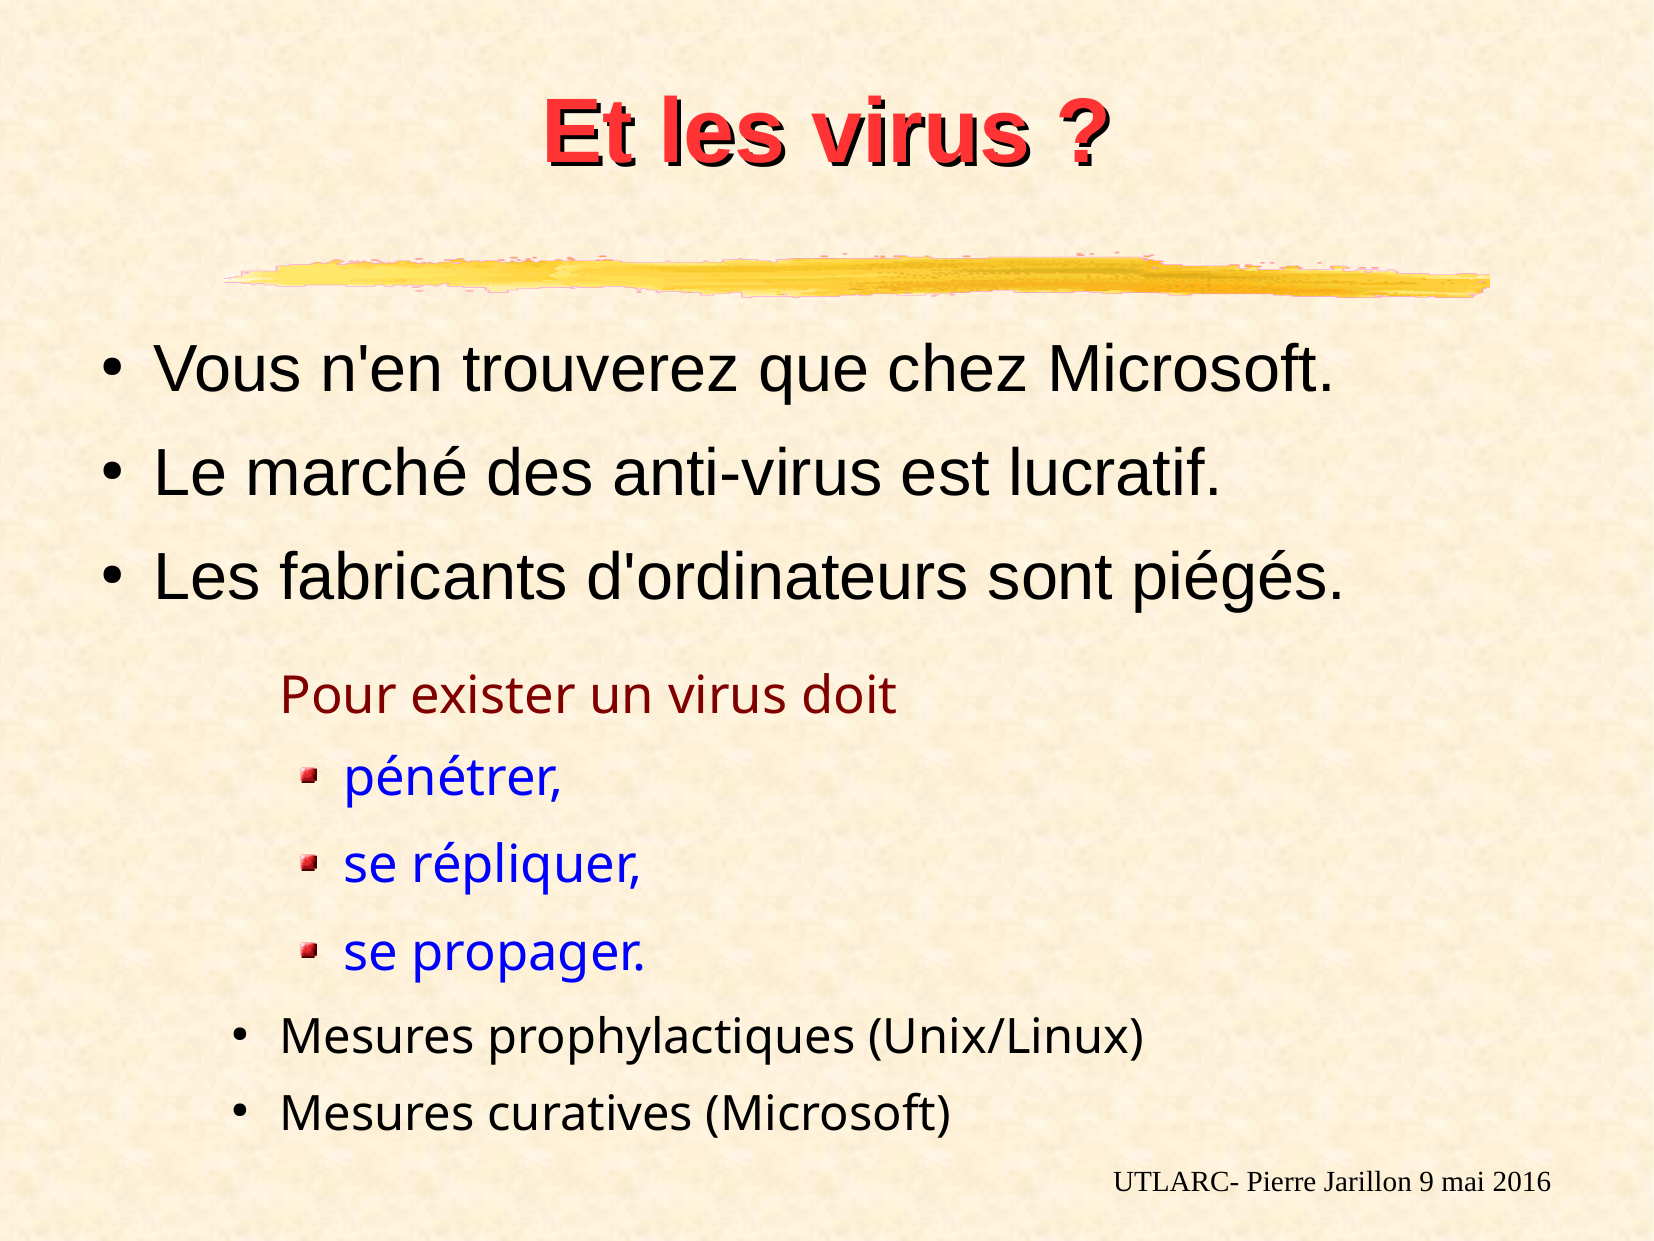

# Et les virus ?
Vous n'en trouverez que chez Microsoft.
Le marché des anti-virus est lucratif.
Les fabricants d'ordinateurs sont piégés.
Pour exister un virus doit
pénétrer,
se répliquer,
se propager.
Mesures prophylactiques (Unix/Linux)
Mesures curatives (Microsoft)
UTLARC- Pierre Jarillon 9 mai 2016